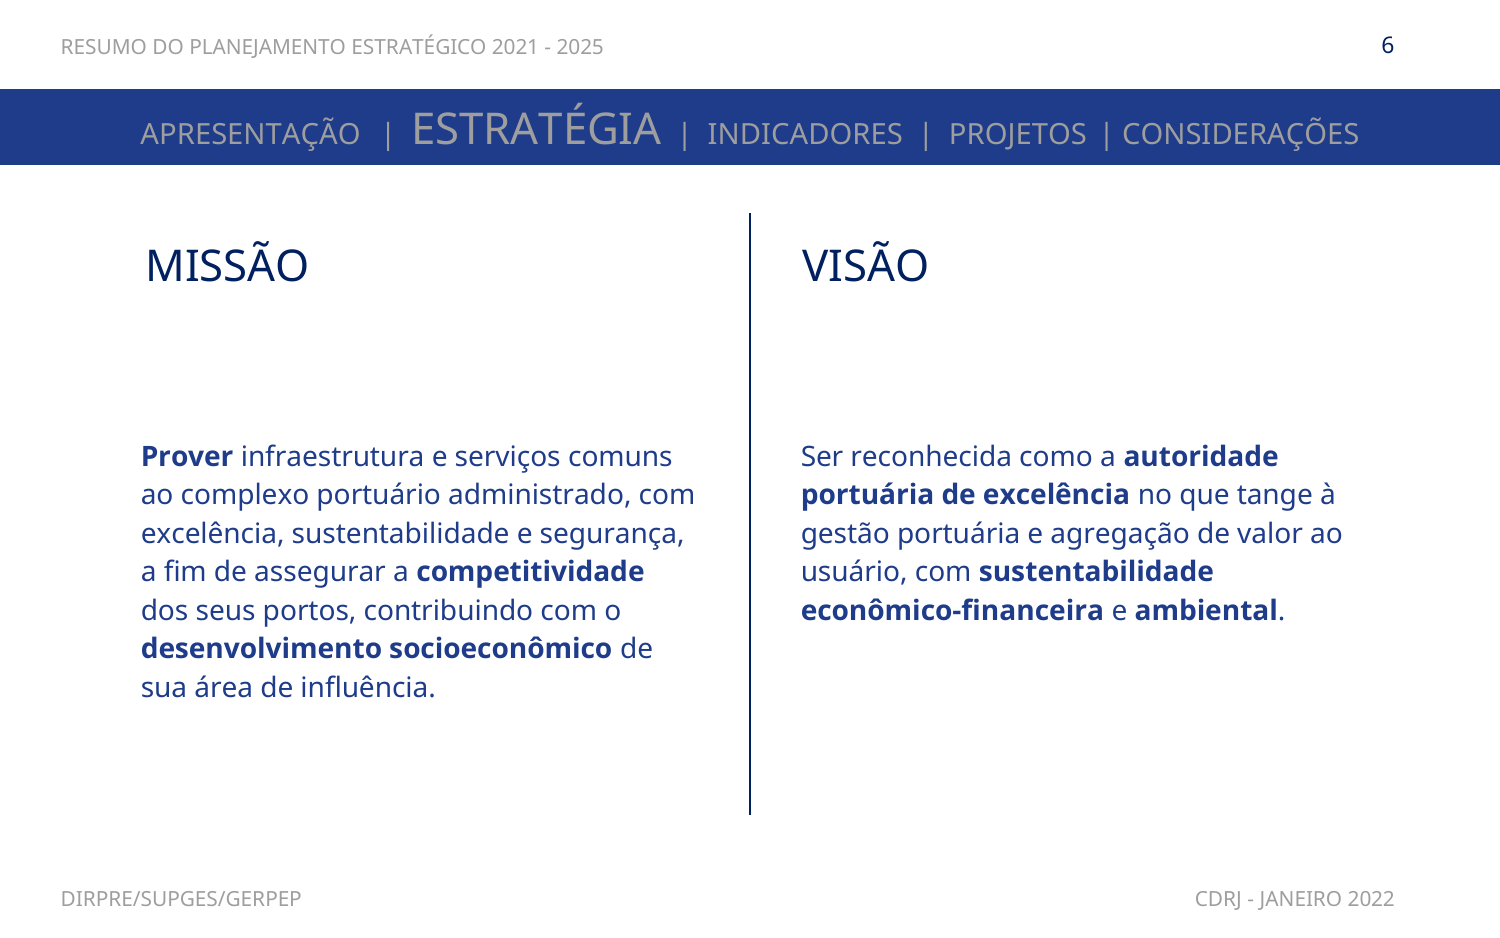

6
RESUMO DO PLANEJAMENTO ESTRATÉGICO 2021 - 2025
APRESENTAÇÃO | ESTRATÉGIA | INDICADORES | PROJETOS | CONSIDERAÇÕES
MISSÃO
VISÃO
# Prover infraestrutura e serviços comuns ao complexo portuário administrado, com excelência, sustentabilidade e segurança, a fim de assegurar a competitividade dos seus portos, contribuindo com o desenvolvimento socioeconômico de sua área de influência.
Ser reconhecida como a autoridade portuária de excelência no que tange à gestão portuária e agregação de valor ao usuário, com sustentabilidade econômico-financeira e ambiental.
DIRPRE/SUPGES/GERPEP
CDRJ - JANEIRO 2022